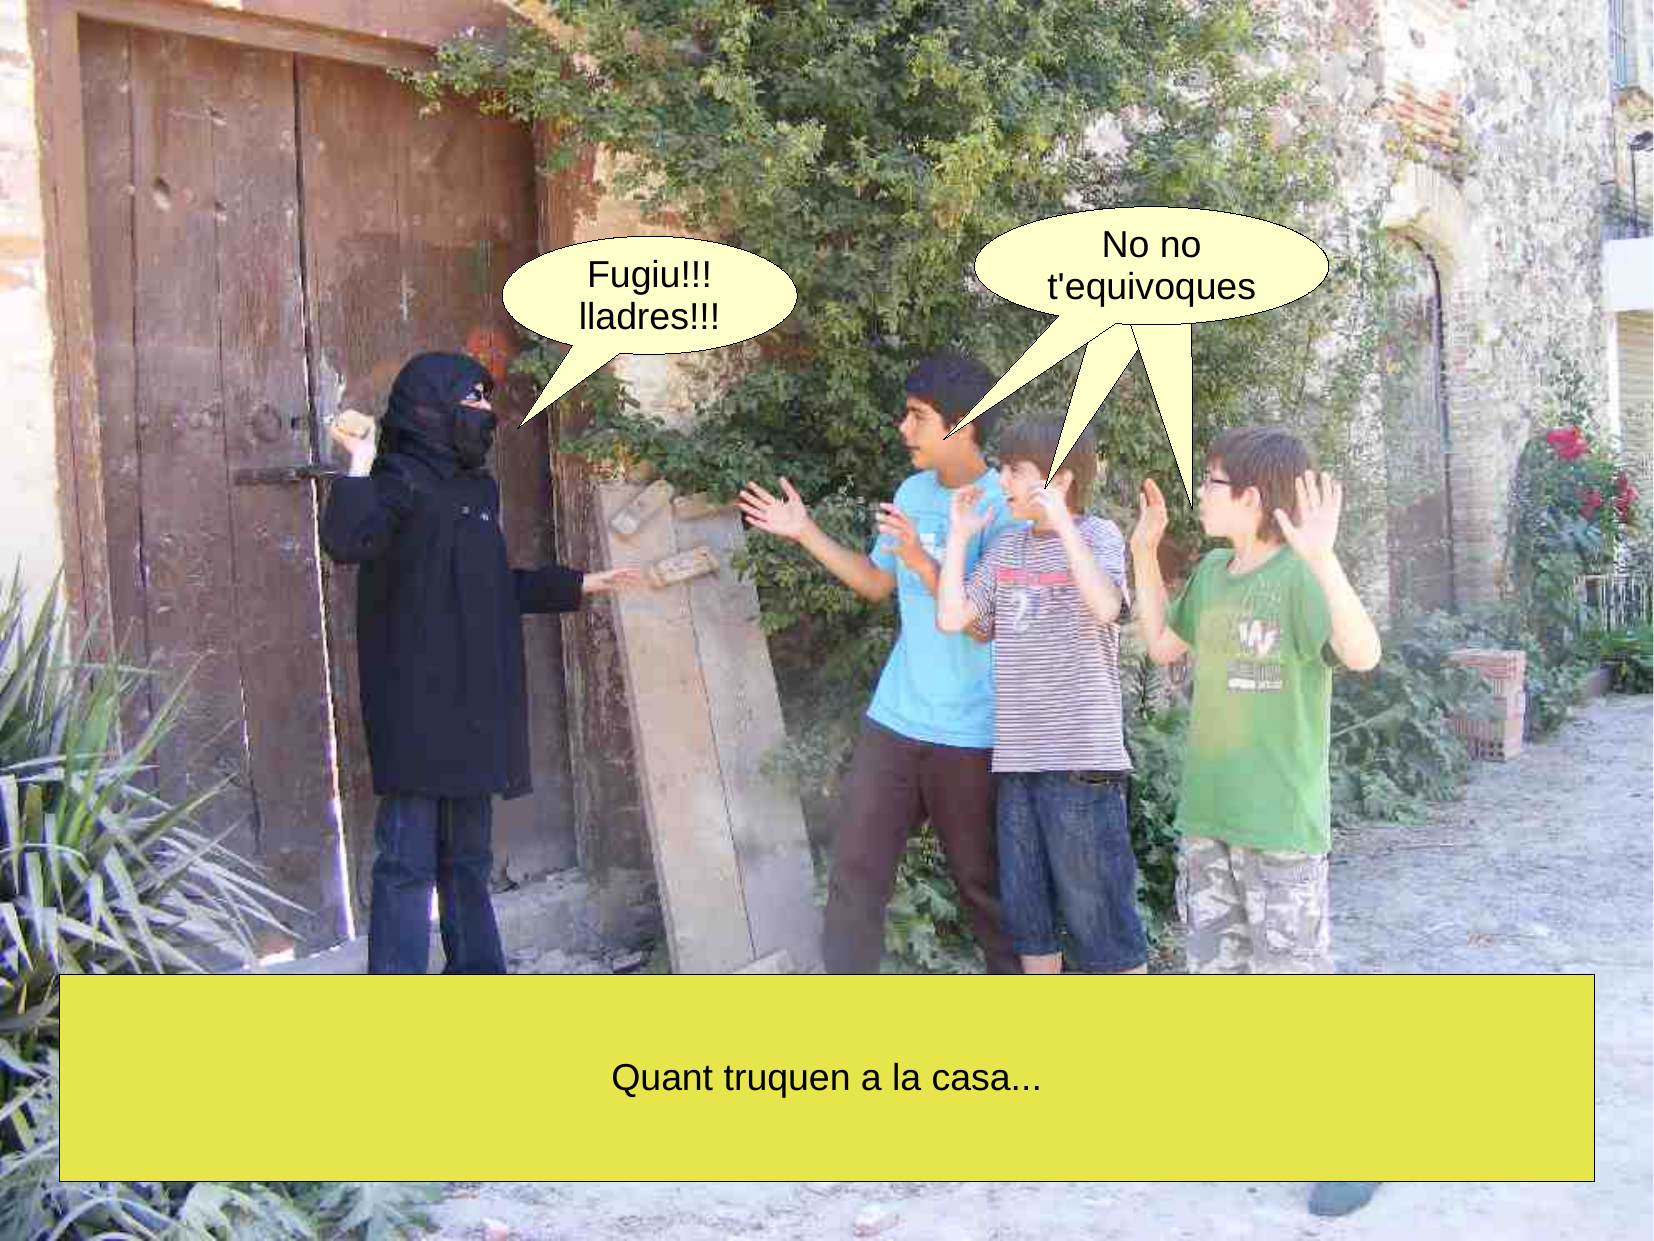

No no t'equivoques
Fugiu!!!
lladres!!!
Quant truquen a la casa...